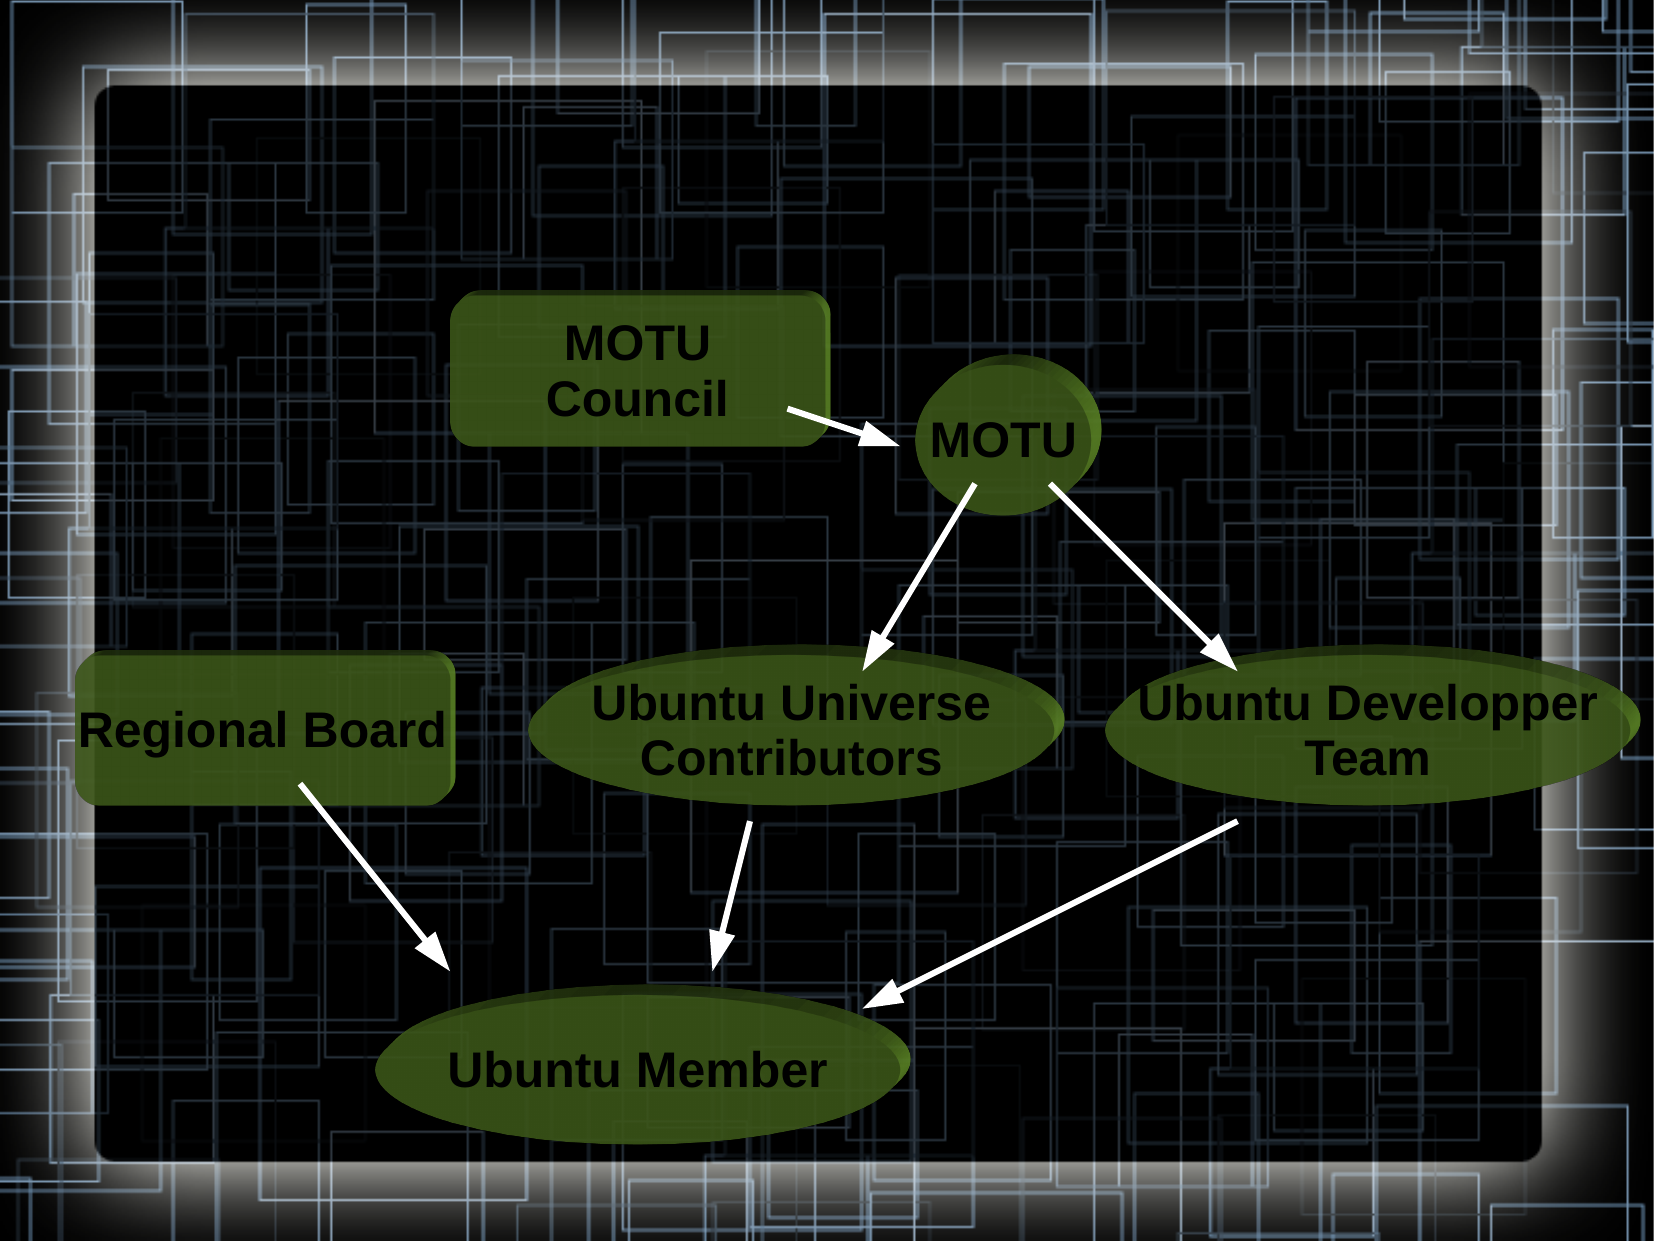

MOTU
Council
MOTU
Regional Board
Ubuntu Universe
Contributors
Ubuntu Developper
Team
Ubuntu Member